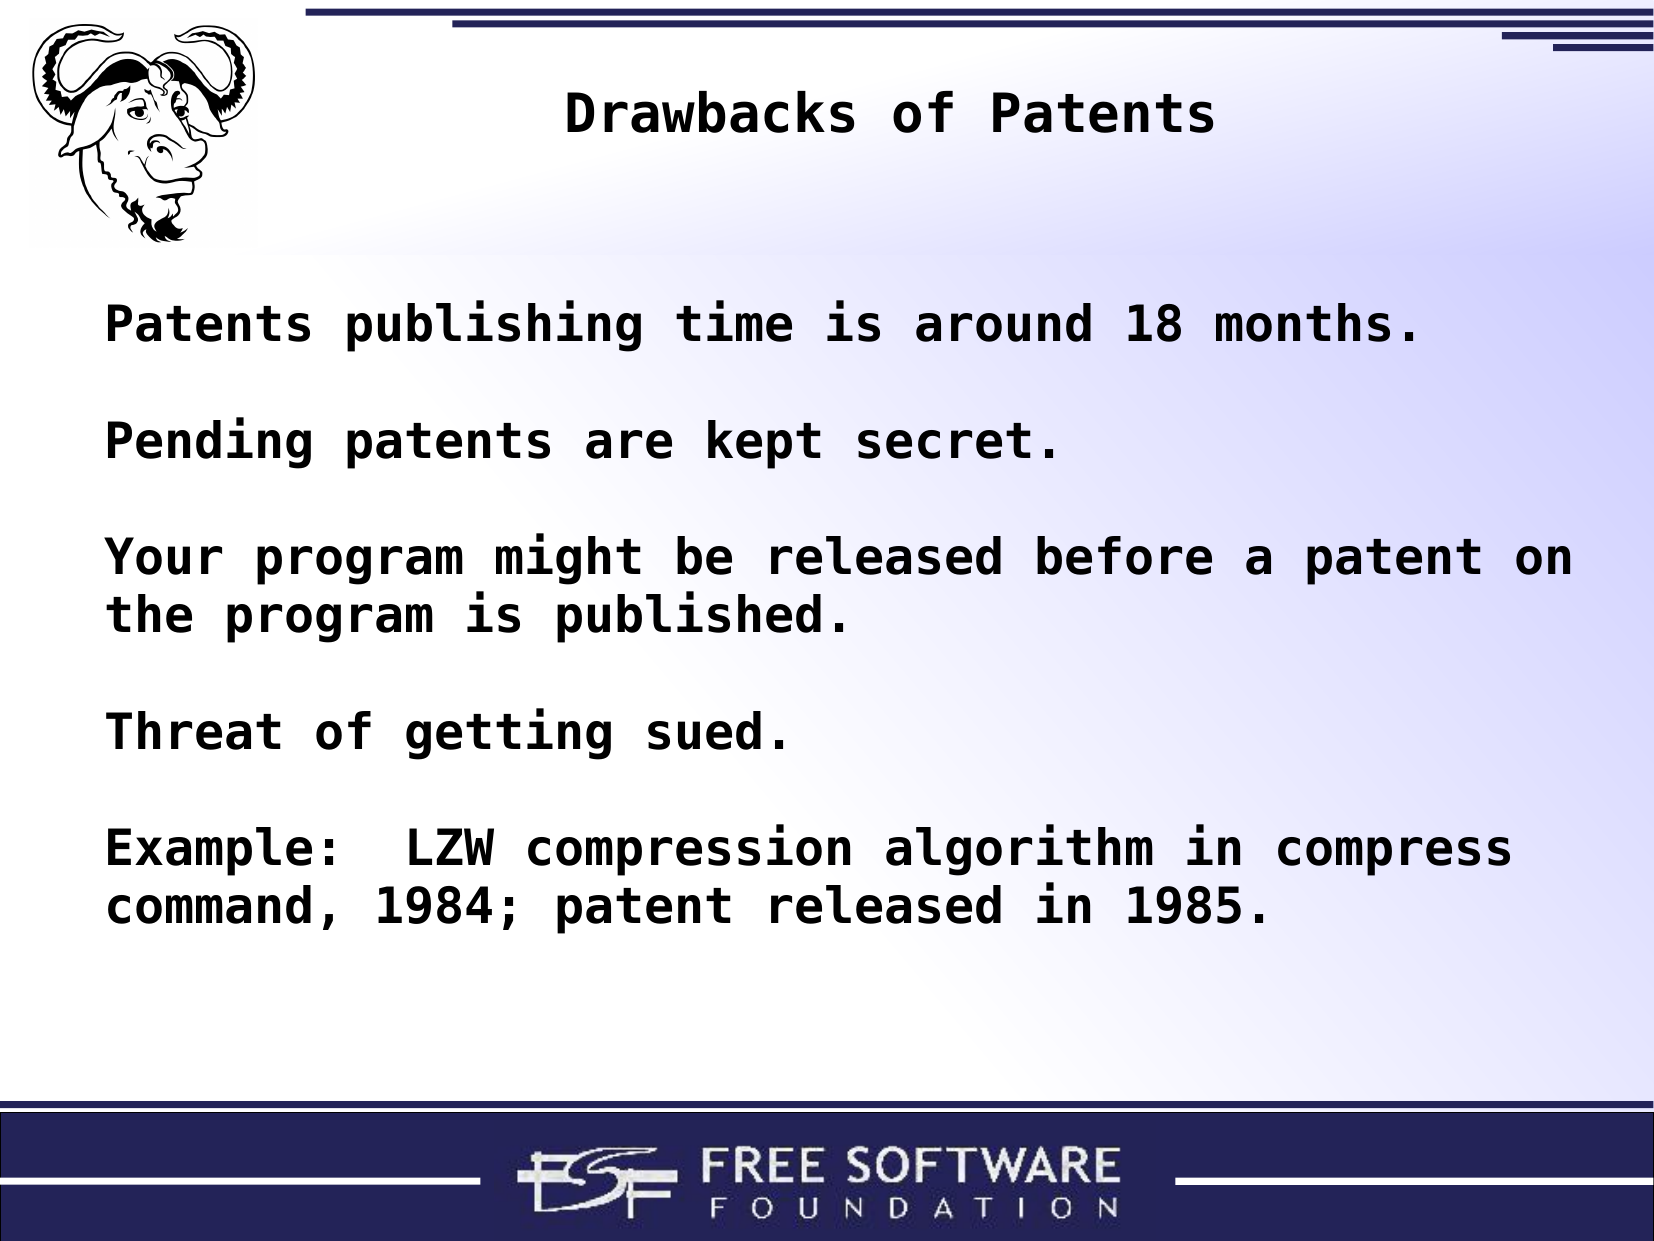

Drawbacks of Patents
Patents publishing time is around 18 months.
Pending patents are kept secret.
Your program might be released before a patent on the program is published.
Threat of getting sued.
Example:	LZW compression algorithm in compress command, 1984; patent released in 1985.